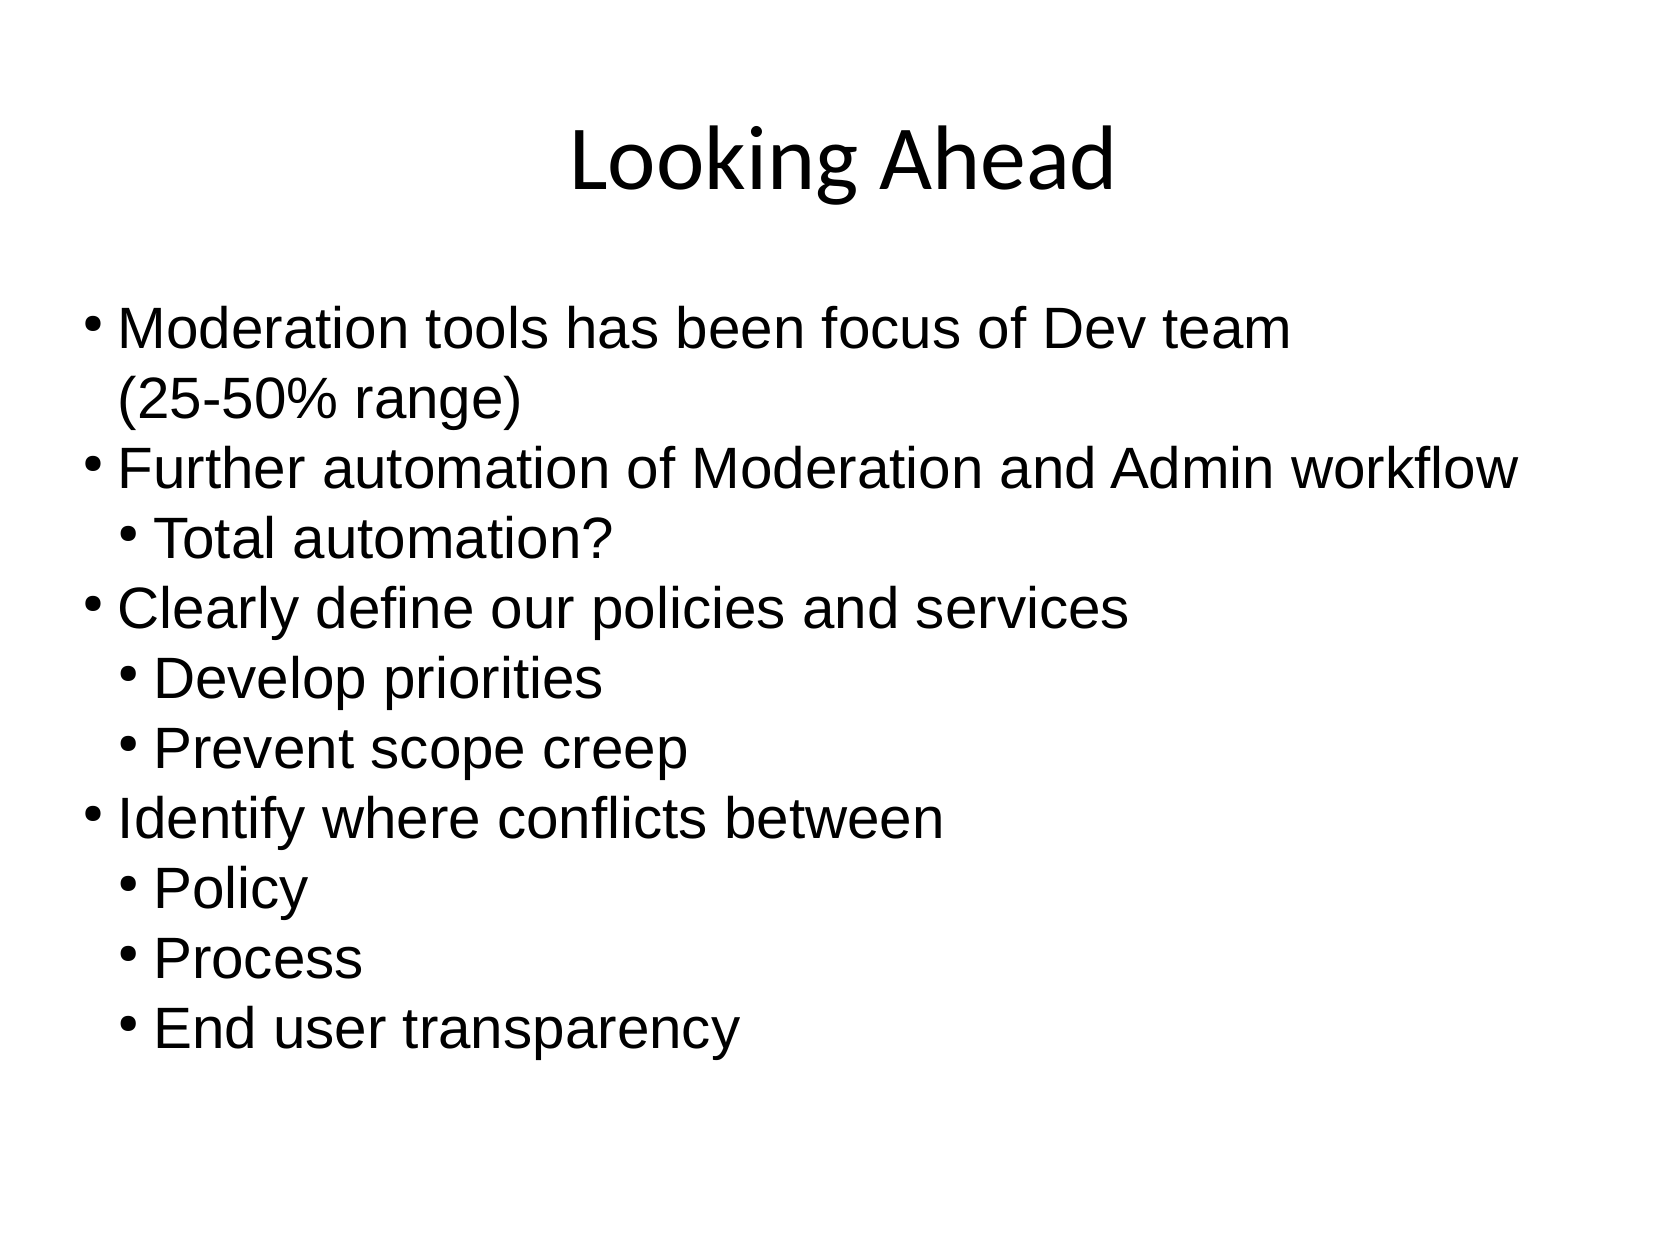

Looking Ahead
Moderation tools has been focus of Dev team
(25-50% range)
Further automation of Moderation and Admin workflow
Total automation?
Clearly define our policies and services
Develop priorities
Prevent scope creep
Identify where conflicts between
Policy
Process
End user transparency